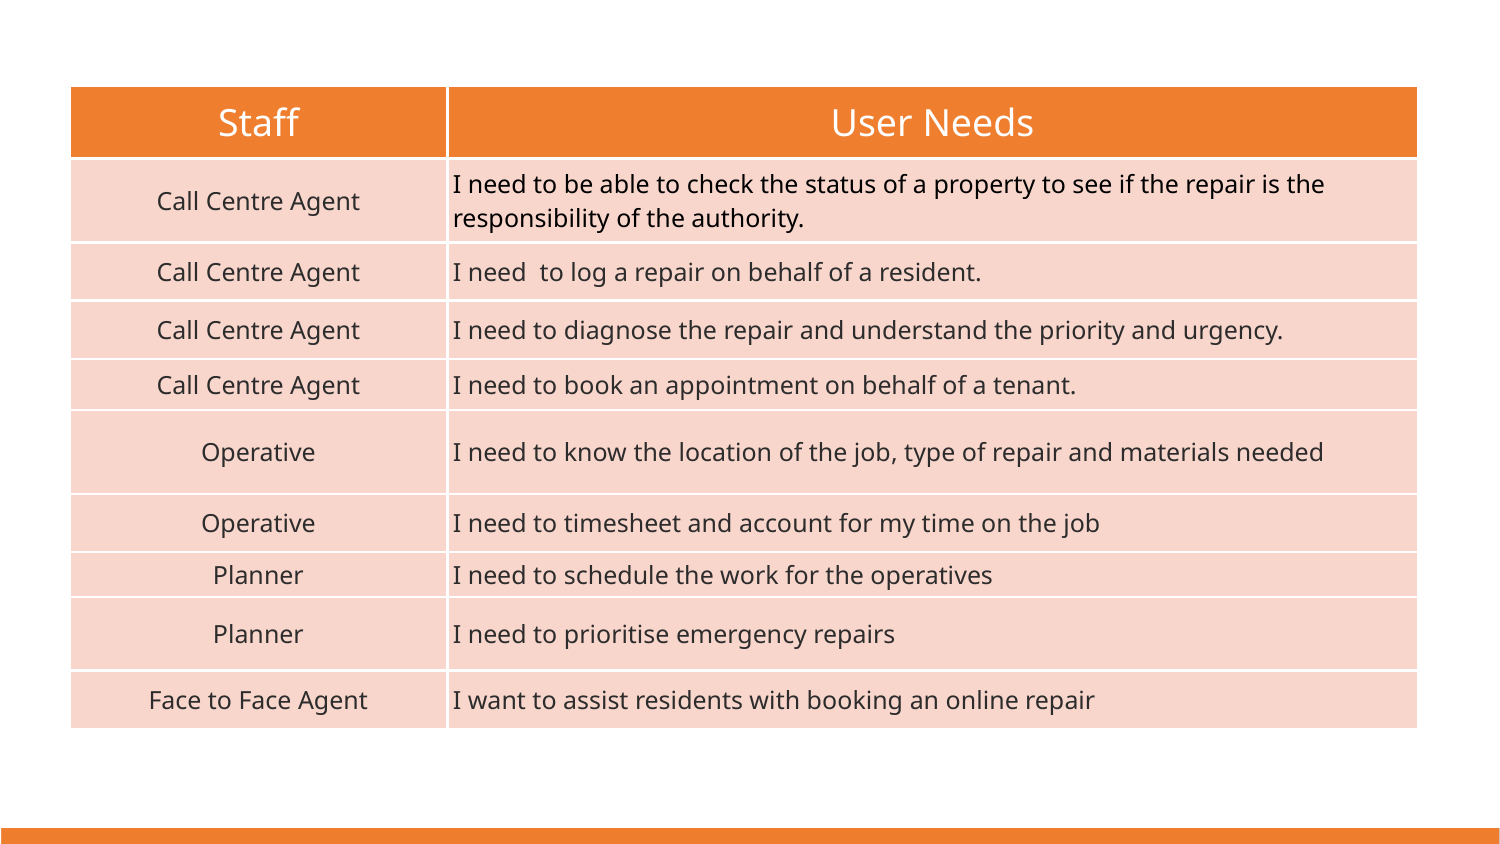

| Staff | User Needs |
| --- | --- |
| Call Centre Agent | I need to be able to check the status of a property to see if the repair is the responsibility of the authority. |
| Call Centre Agent | I need to log a repair on behalf of a resident. |
| Call Centre Agent | I need to diagnose the repair and understand the priority and urgency. |
| Call Centre Agent | I need to book an appointment on behalf of a tenant. |
| Operative | I need to know the location of the job, type of repair and materials needed |
| Operative | I need to timesheet and account for my time on the job |
| Planner | I need to schedule the work for the operatives |
| Planner | I need to prioritise emergency repairs |
| Face to Face Agent | I want to assist residents with booking an online repair |